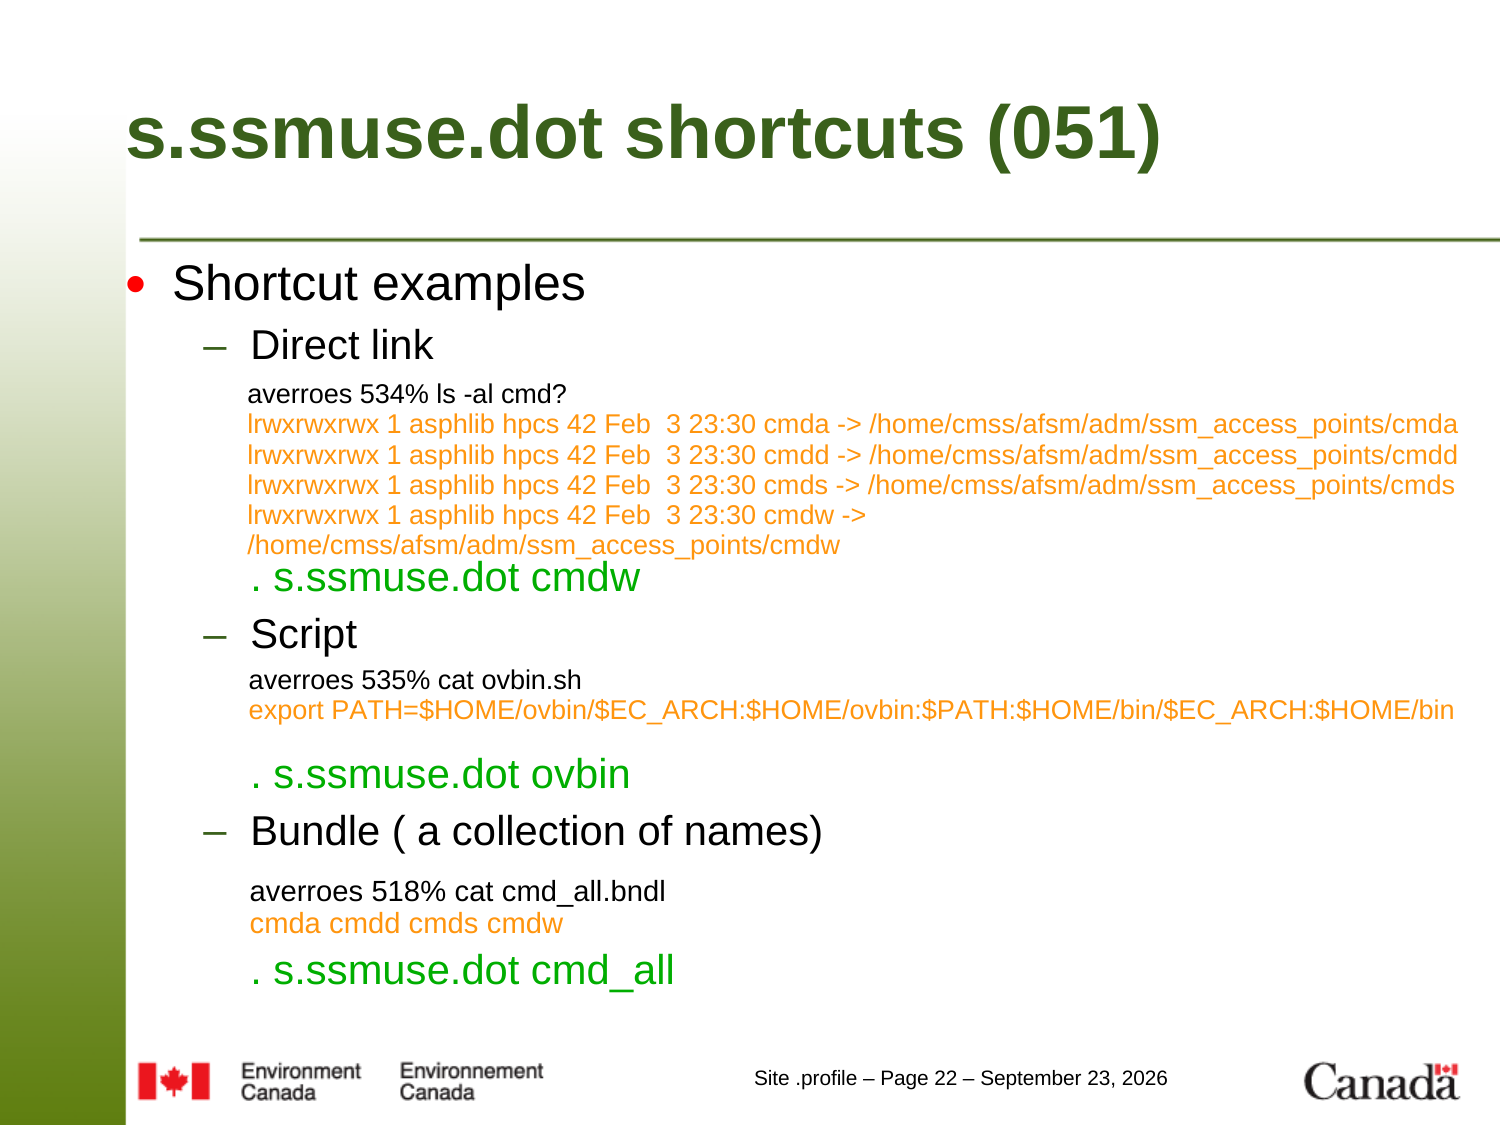

# s.ssmuse.dot shortcuts (051)
Shortcut examples
Direct link
. s.ssmuse.dot cmdw
Script
. s.ssmuse.dot ovbin
Bundle ( a collection of names)
. s.ssmuse.dot cmd_all
averroes 534% ls -al cmd?
lrwxrwxrwx 1 asphlib hpcs 42 Feb 3 23:30 cmda -> /home/cmss/afsm/adm/ssm_access_points/cmda
lrwxrwxrwx 1 asphlib hpcs 42 Feb 3 23:30 cmdd -> /home/cmss/afsm/adm/ssm_access_points/cmdd
lrwxrwxrwx 1 asphlib hpcs 42 Feb 3 23:30 cmds -> /home/cmss/afsm/adm/ssm_access_points/cmds
lrwxrwxrwx 1 asphlib hpcs 42 Feb 3 23:30 cmdw -> /home/cmss/afsm/adm/ssm_access_points/cmdw
averroes 535% cat ovbin.sh
export PATH=$HOME/ovbin/$EC_ARCH:$HOME/ovbin:$PATH:$HOME/bin/$EC_ARCH:$HOME/bin
averroes 518% cat cmd_all.bndl
cmda cmdd cmds cmdw